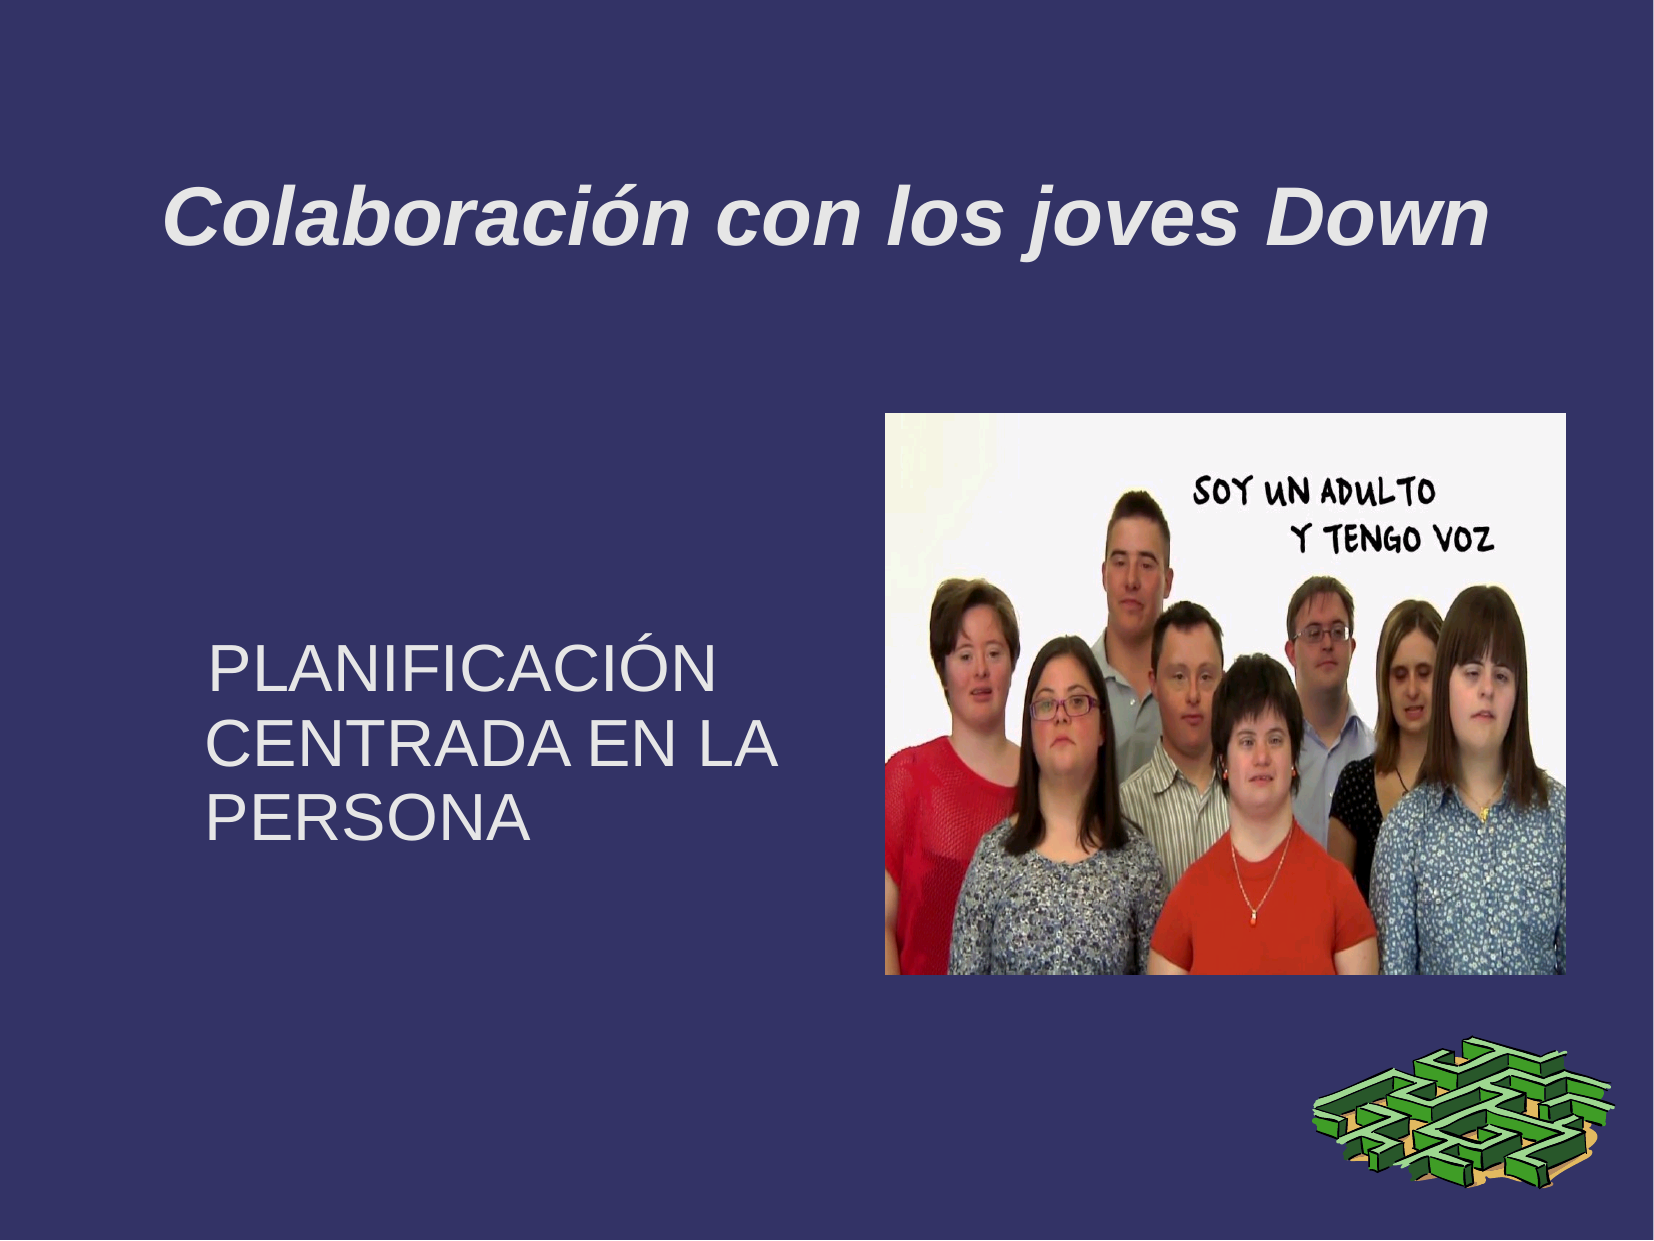

# Colaboración con los joves Down
 PLANIFICACIÓN CENTRADA EN LA PERSONA